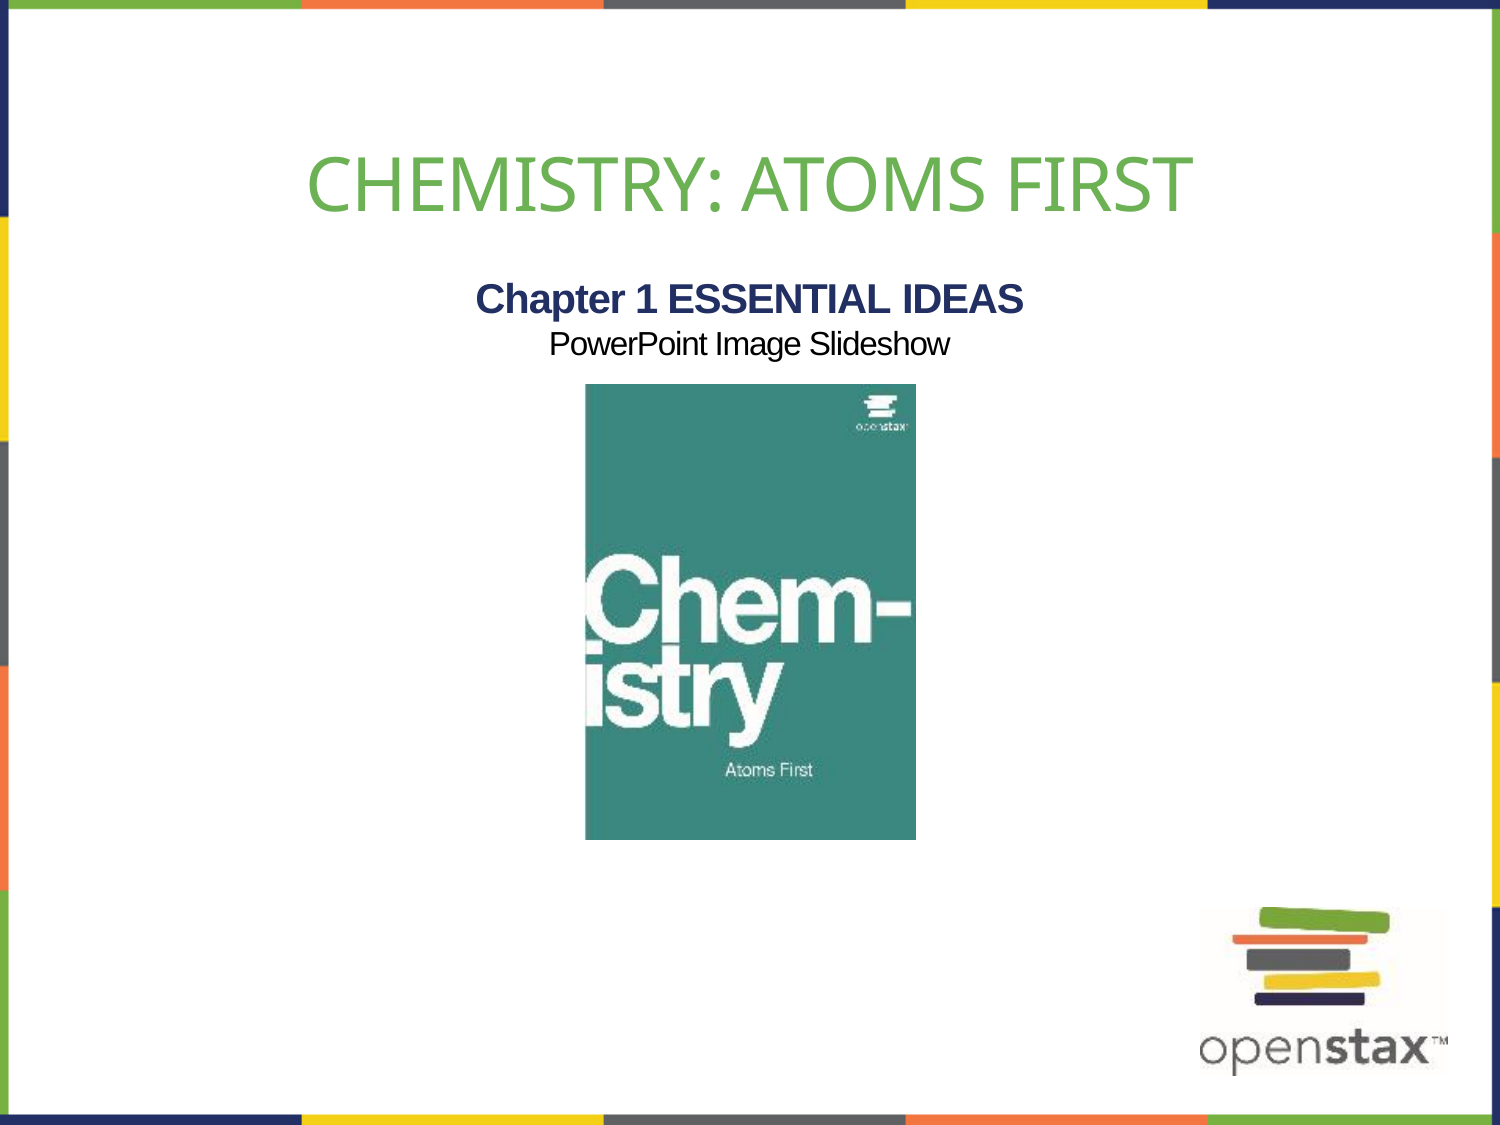

CHEMISTRY: Atoms First
Chapter 1 ESSENTIAL IDEAS
PowerPoint Image Slideshow